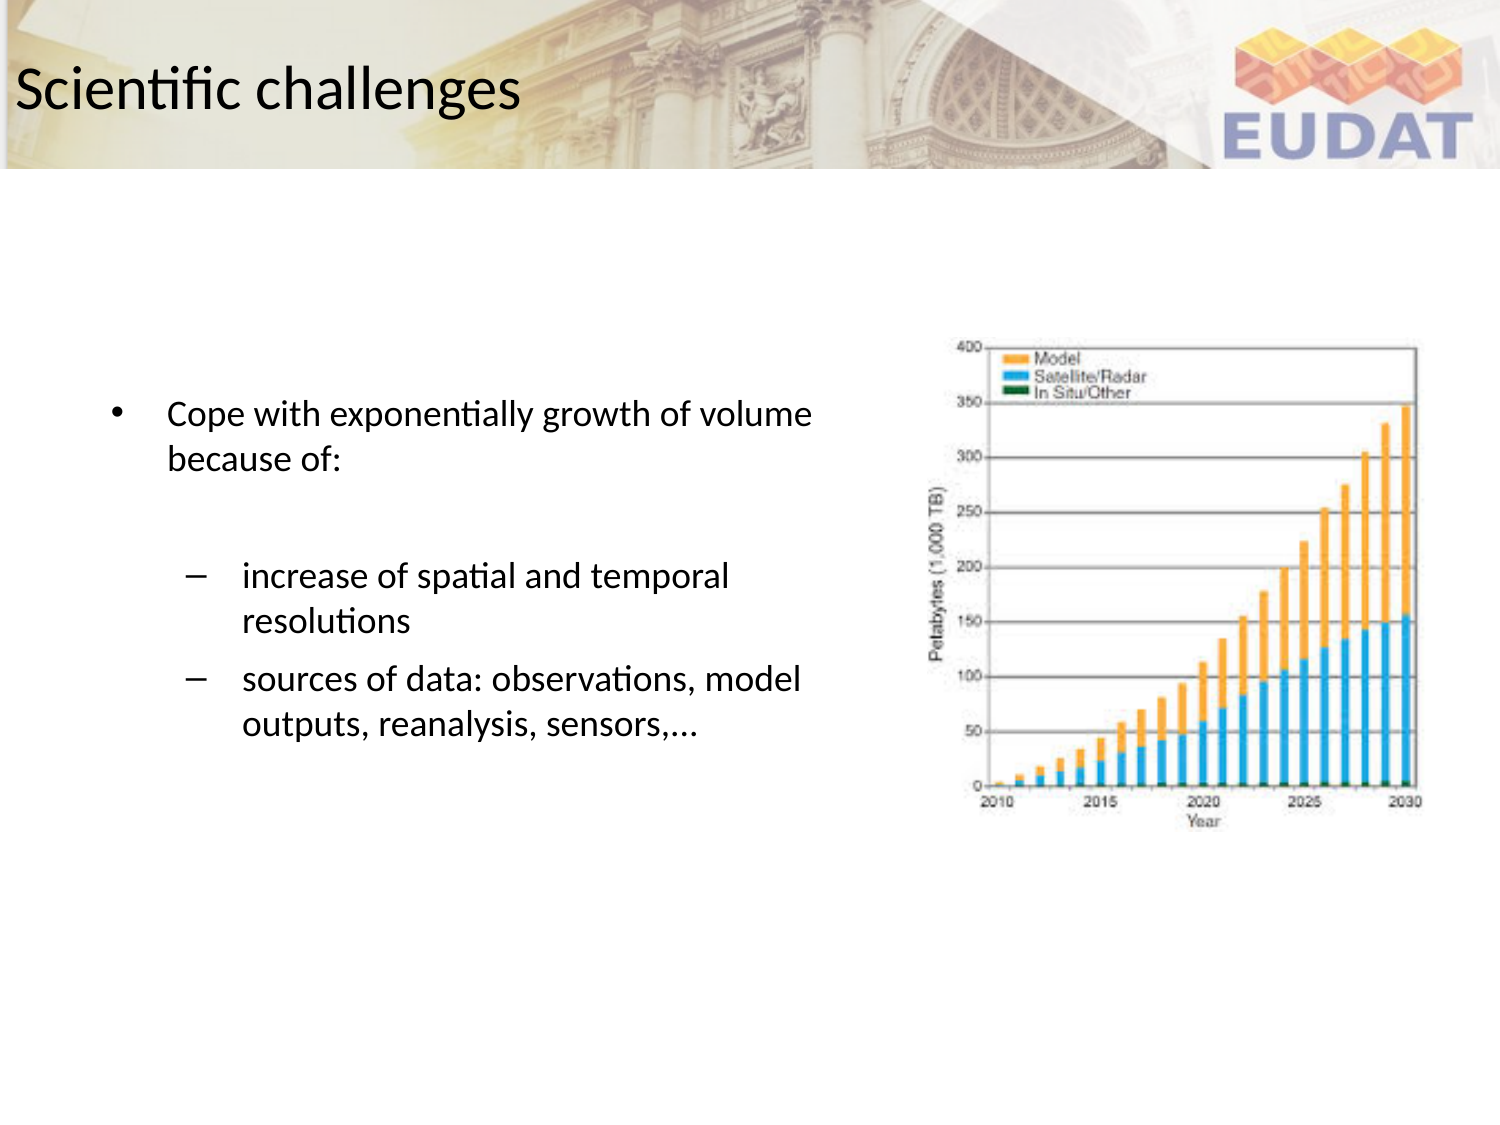

Scientific challenges
# Cope with exponentially growth of volume because of:
increase of spatial and temporal resolutions
sources of data: observations, model outputs, reanalysis, sensors,...